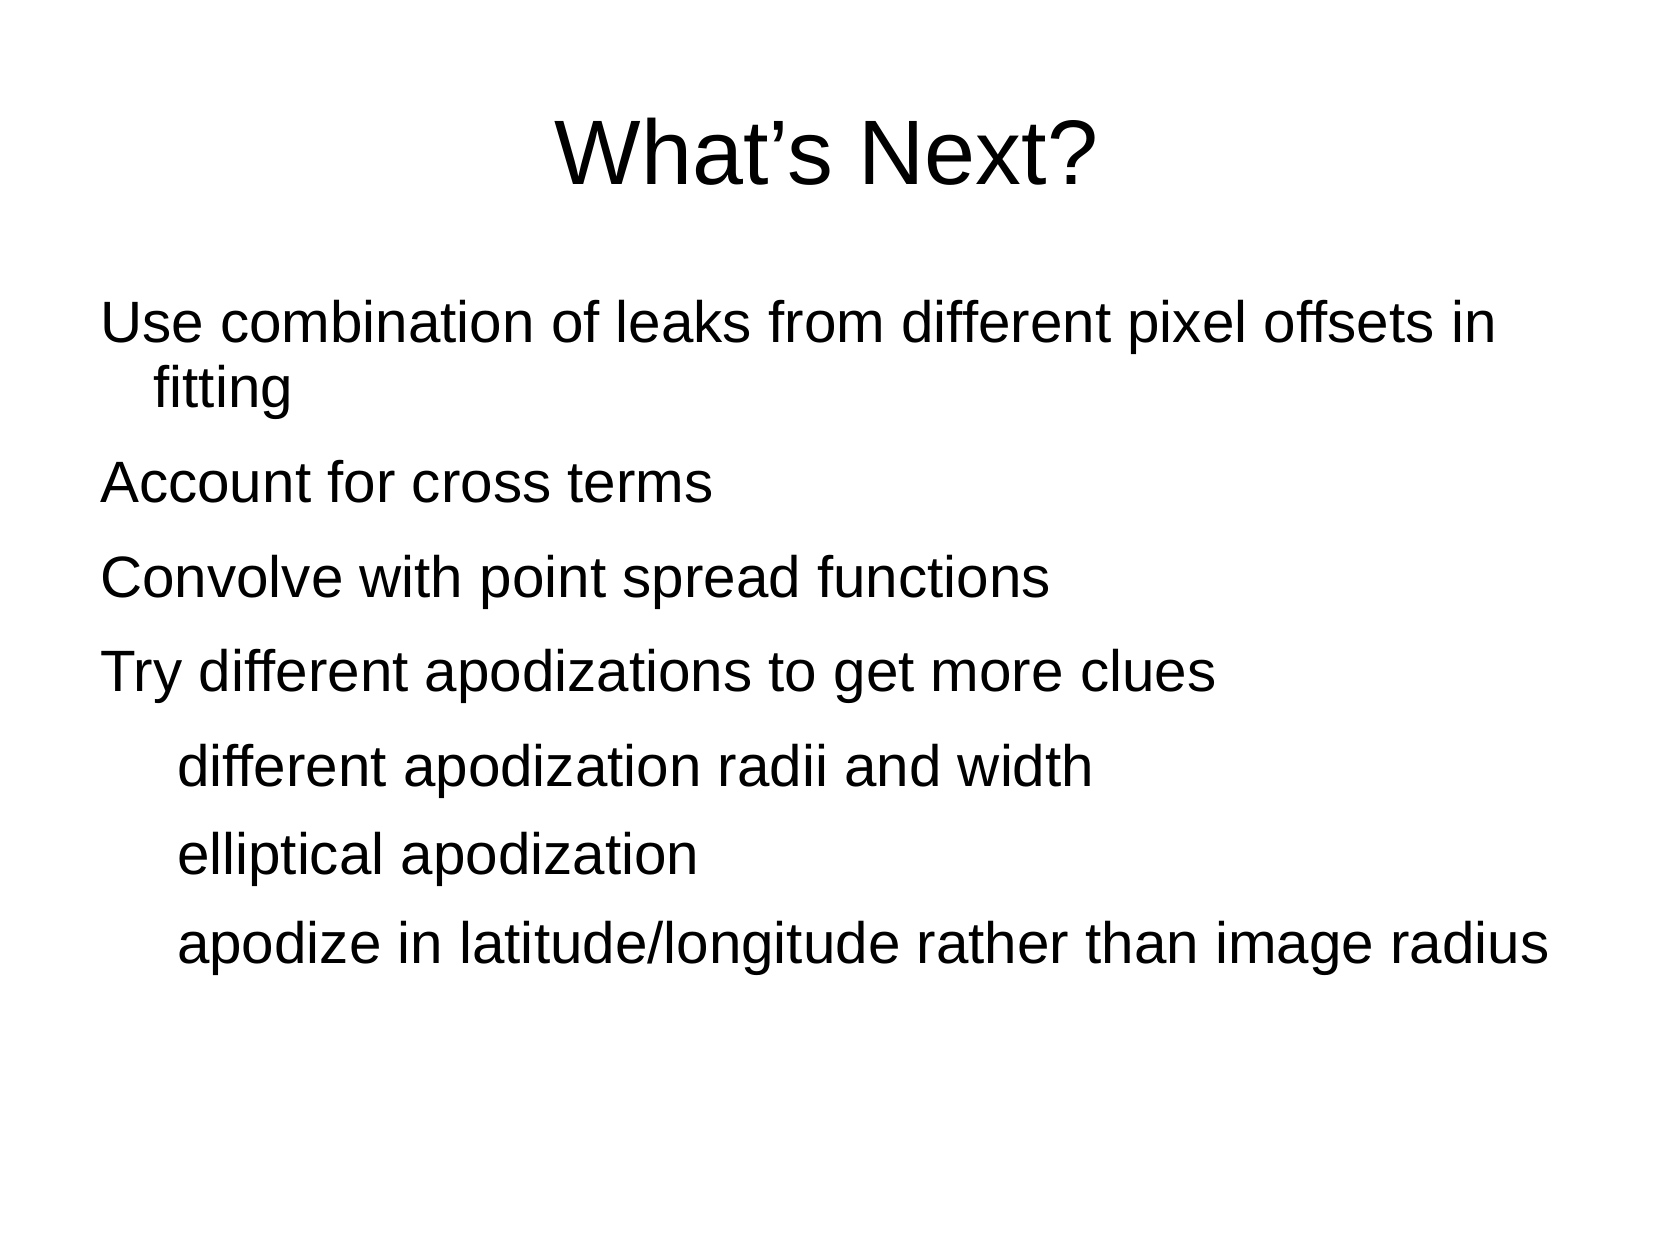

# What’s Next?
Use combination of leaks from different pixel offsets in fitting
Account for cross terms
Convolve with point spread functions
Try different apodizations to get more clues
different apodization radii and width
elliptical apodization
apodize in latitude/longitude rather than image radius